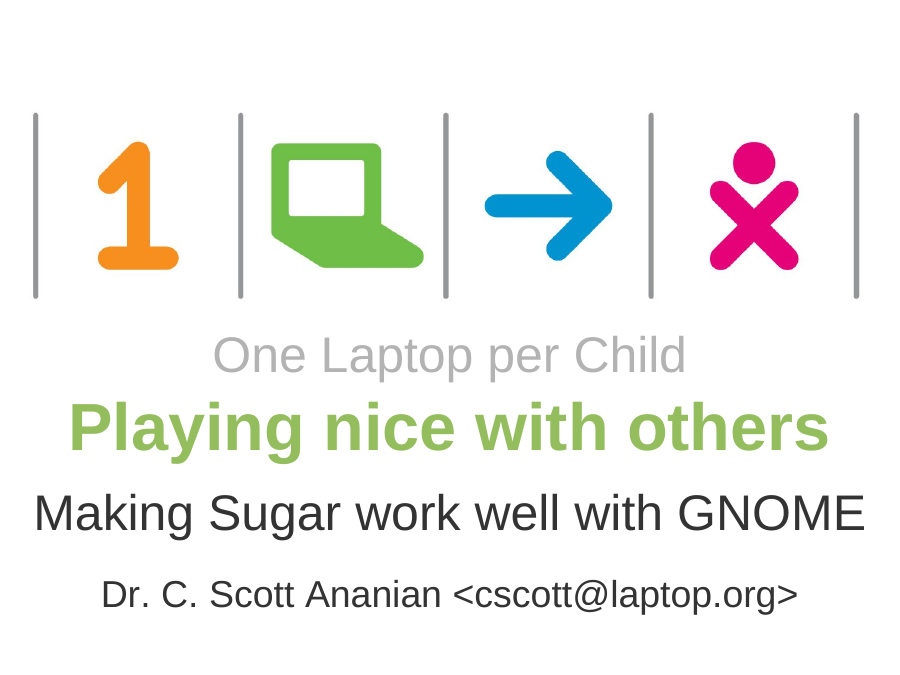

One Laptop per Child
# Playing nice with others
Making Sugar work well with GNOME
Dr. C. Scott Ananian <cscott@laptop.org>